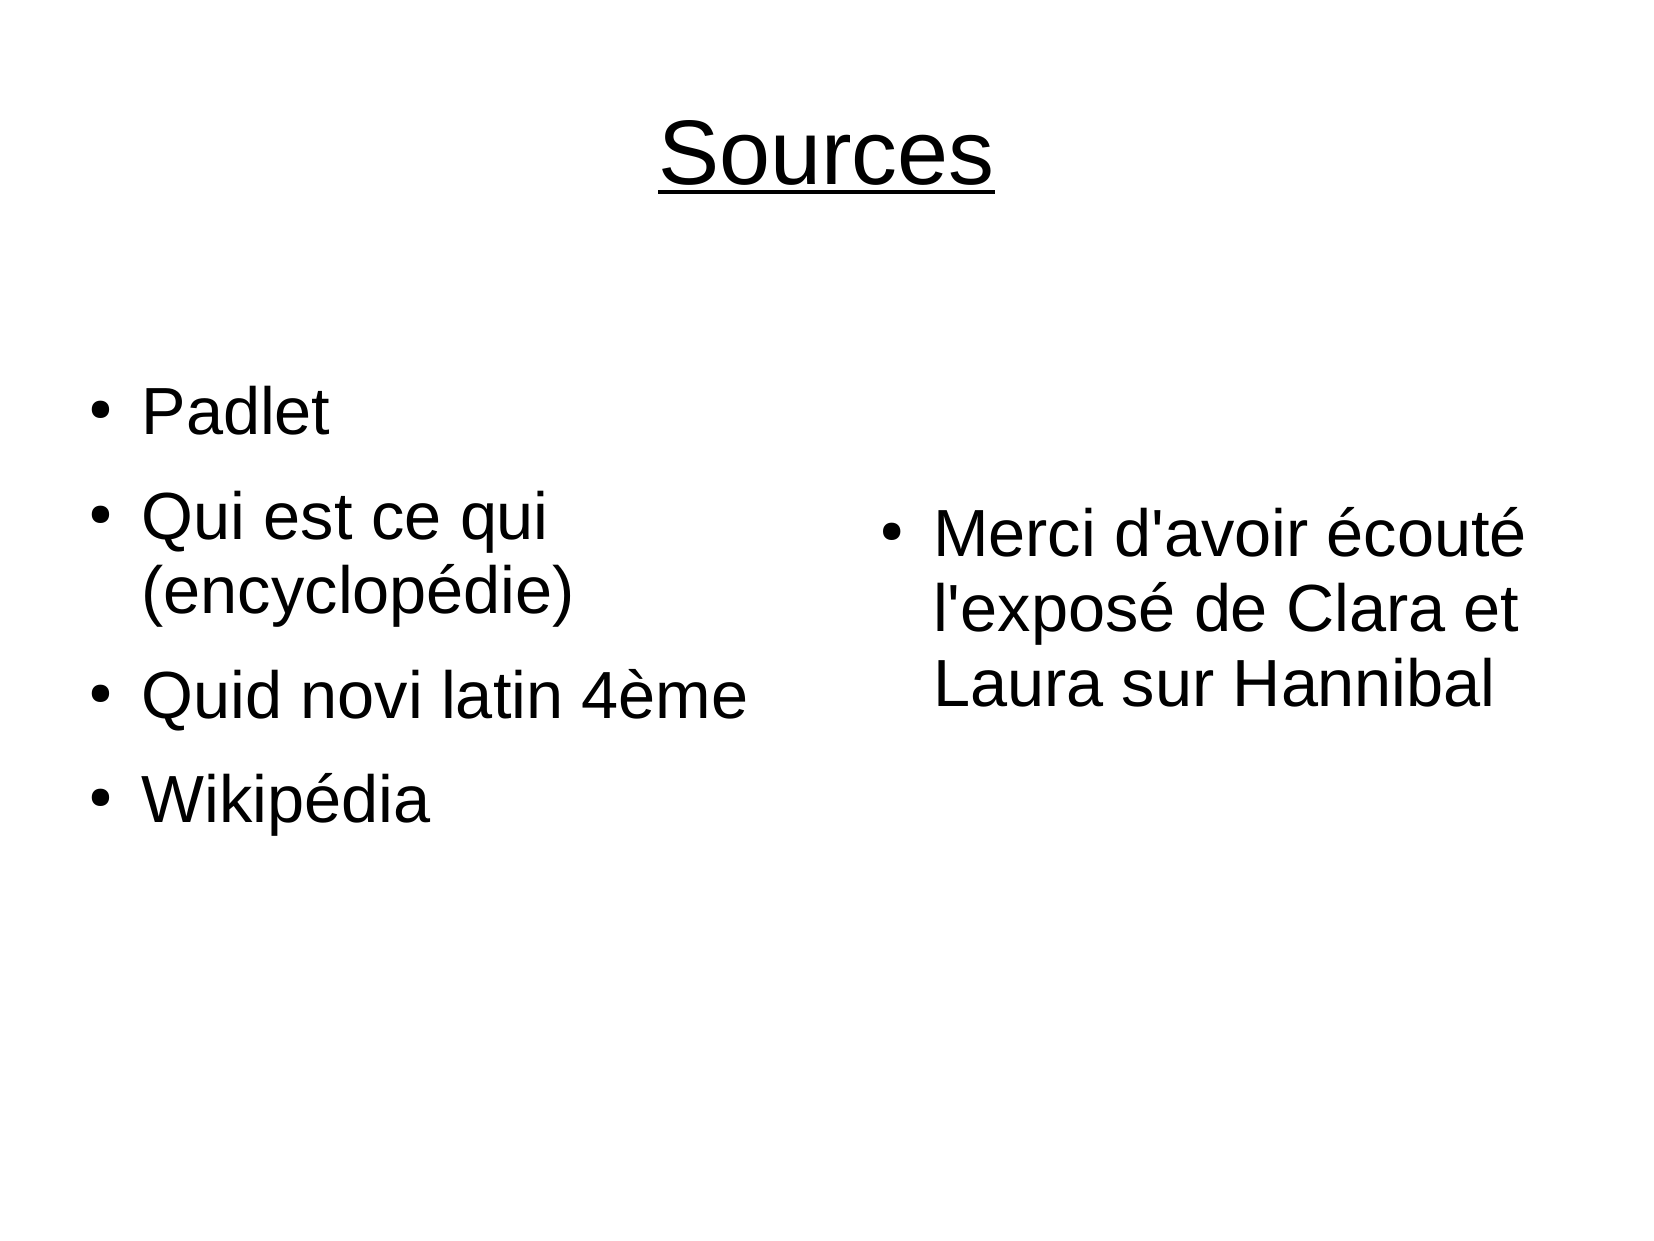

# Sources
Padlet
Qui est ce qui (encyclopédie)
Quid novi latin 4ème
Wikipédia
Merci d'avoir écouté l'exposé de Clara et Laura sur Hannibal